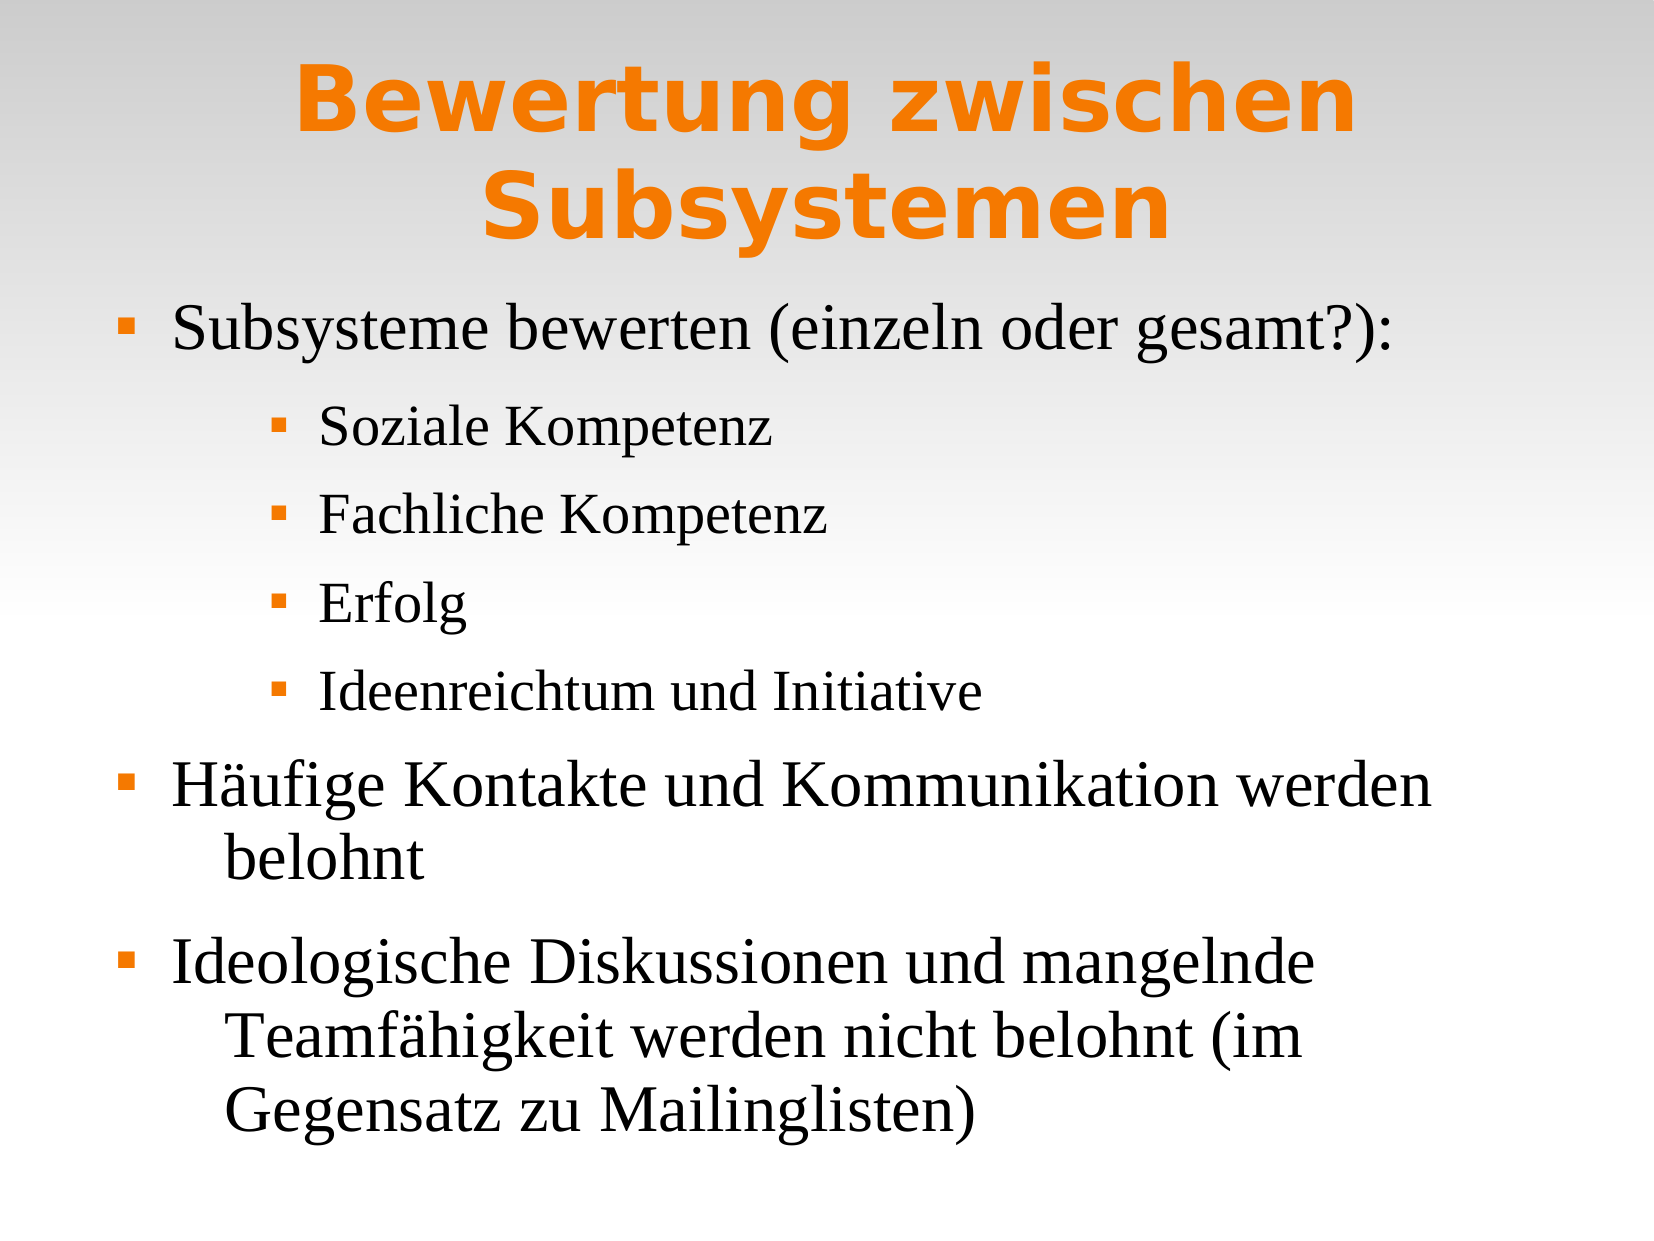

# Bewertung zwischen Subsystemen
Subsysteme bewerten (einzeln oder gesamt?):
Soziale Kompetenz
Fachliche Kompetenz
Erfolg
Ideenreichtum und Initiative
Häufige Kontakte und Kommunikation werden belohnt
Ideologische Diskussionen und mangelnde Teamfähigkeit werden nicht belohnt (im Gegensatz zu Mailinglisten)